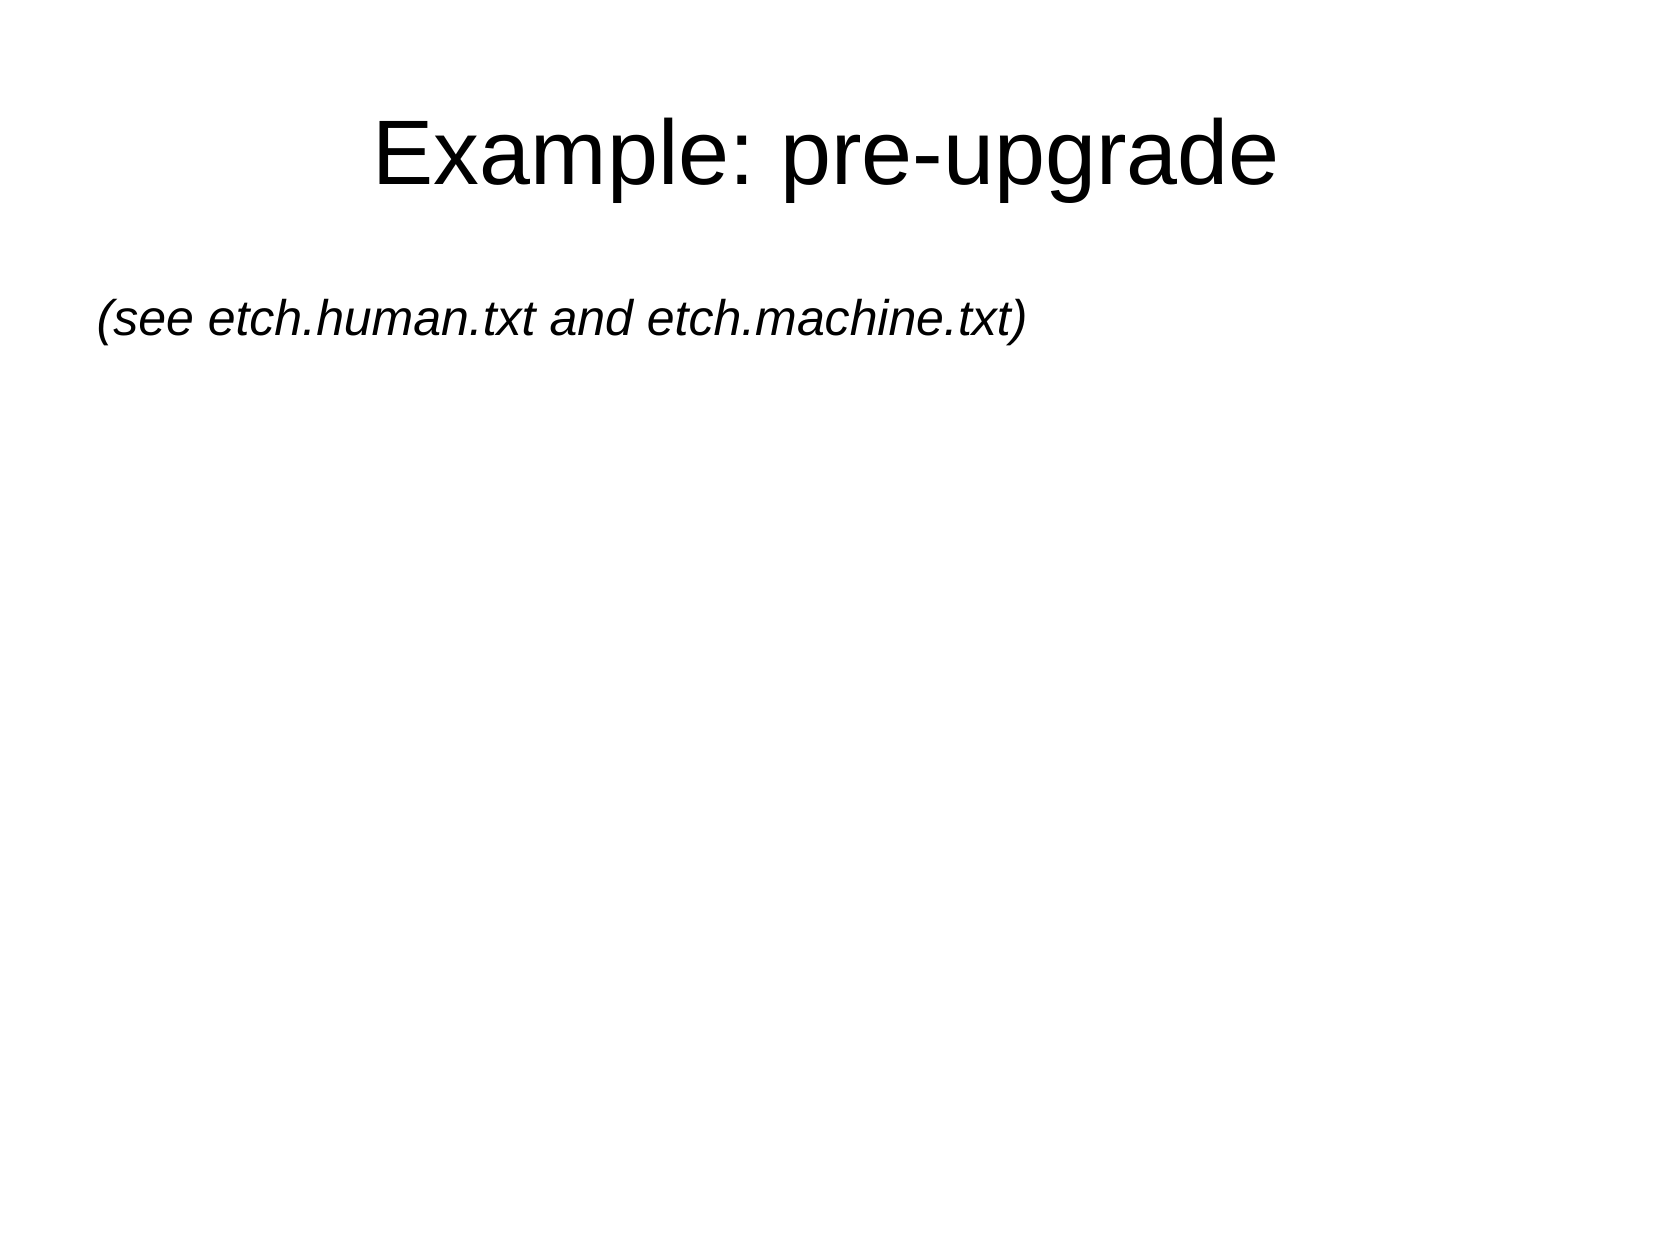

# Example: pre-upgrade
 (see etch.human.txt and etch.machine.txt)